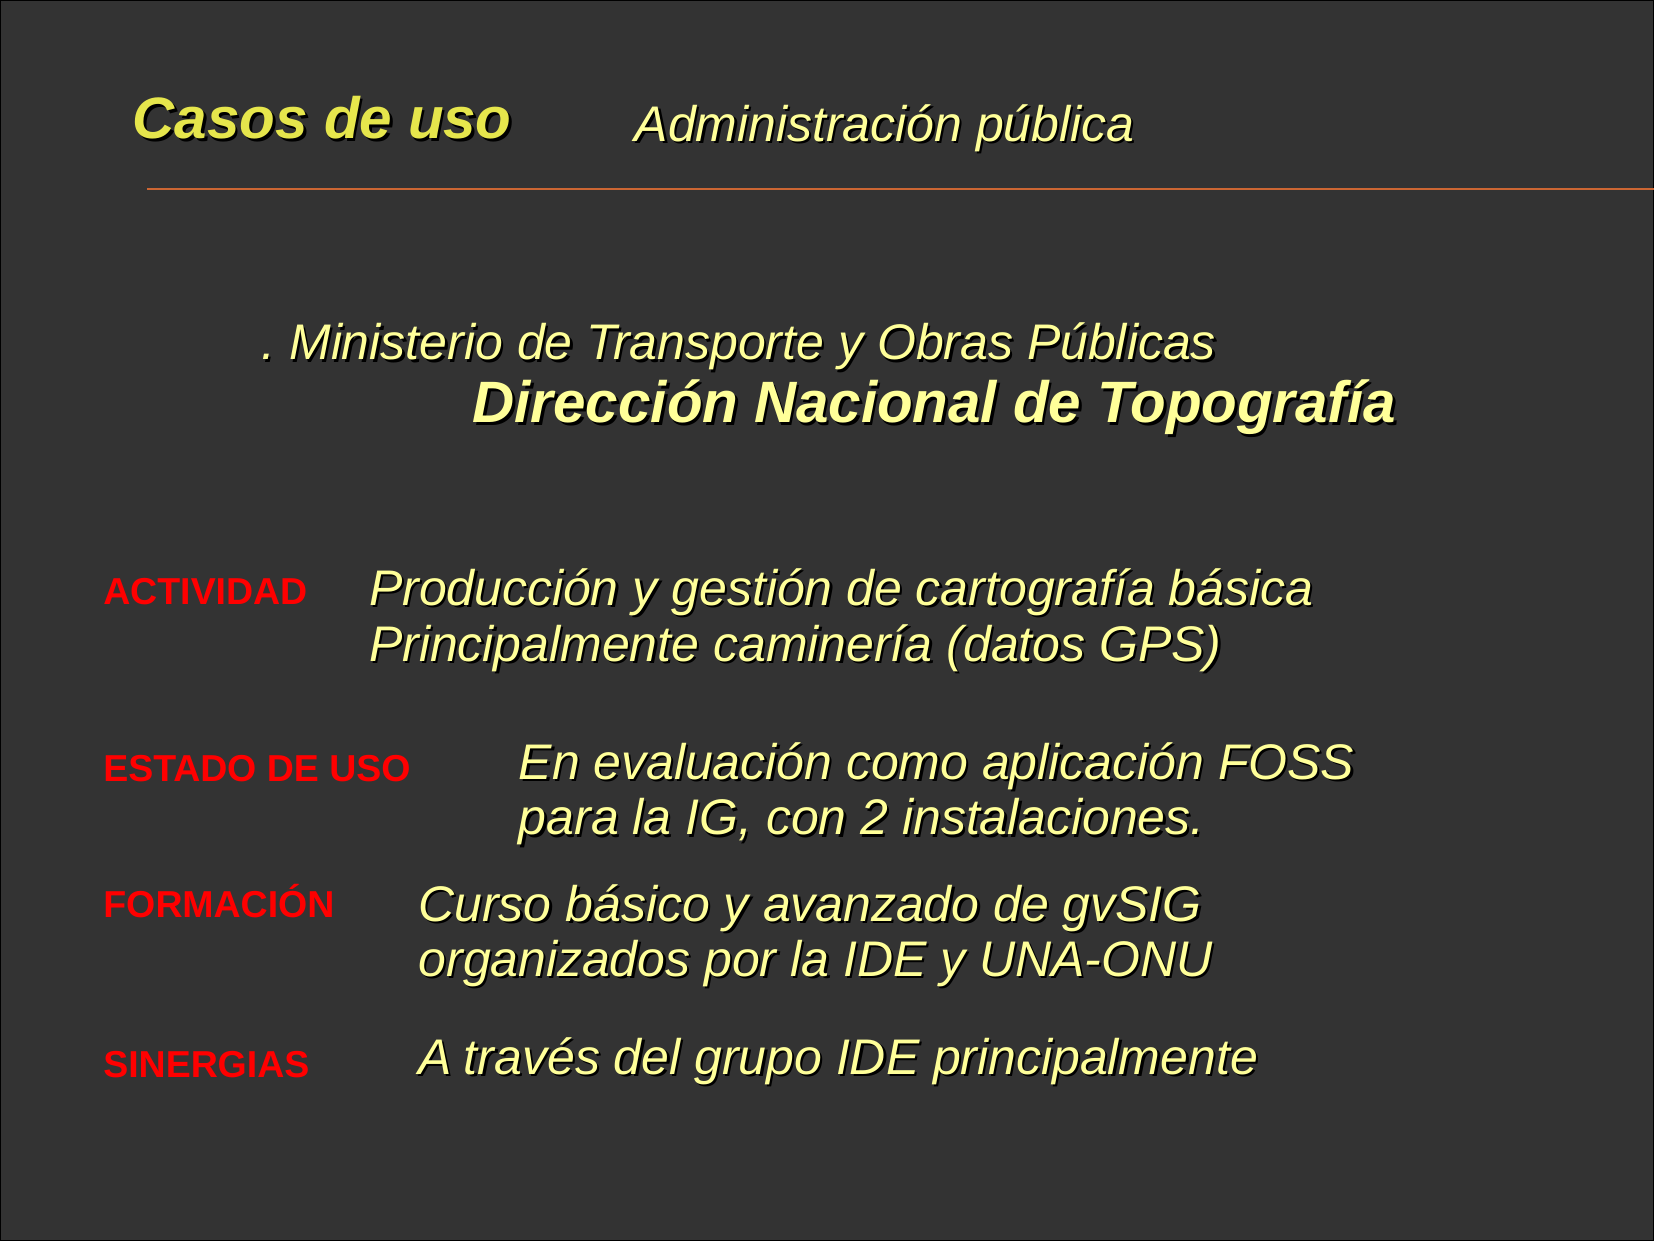

Casos de uso
Administración pública
 . Ministerio de Transporte y Obras Públicas
			Dirección Nacional de Topografía
Producción y gestión de cartografía básica
Principalmente caminería (datos GPS)
ACTIVIDAD
En evaluación como aplicación FOSS para la IG, con 2 instalaciones.
ESTADO DE USO
Curso básico y avanzado de gvSIG organizados por la IDE y UNA-ONU
FORMACIÓN
A través del grupo IDE principalmente
SINERGIAS